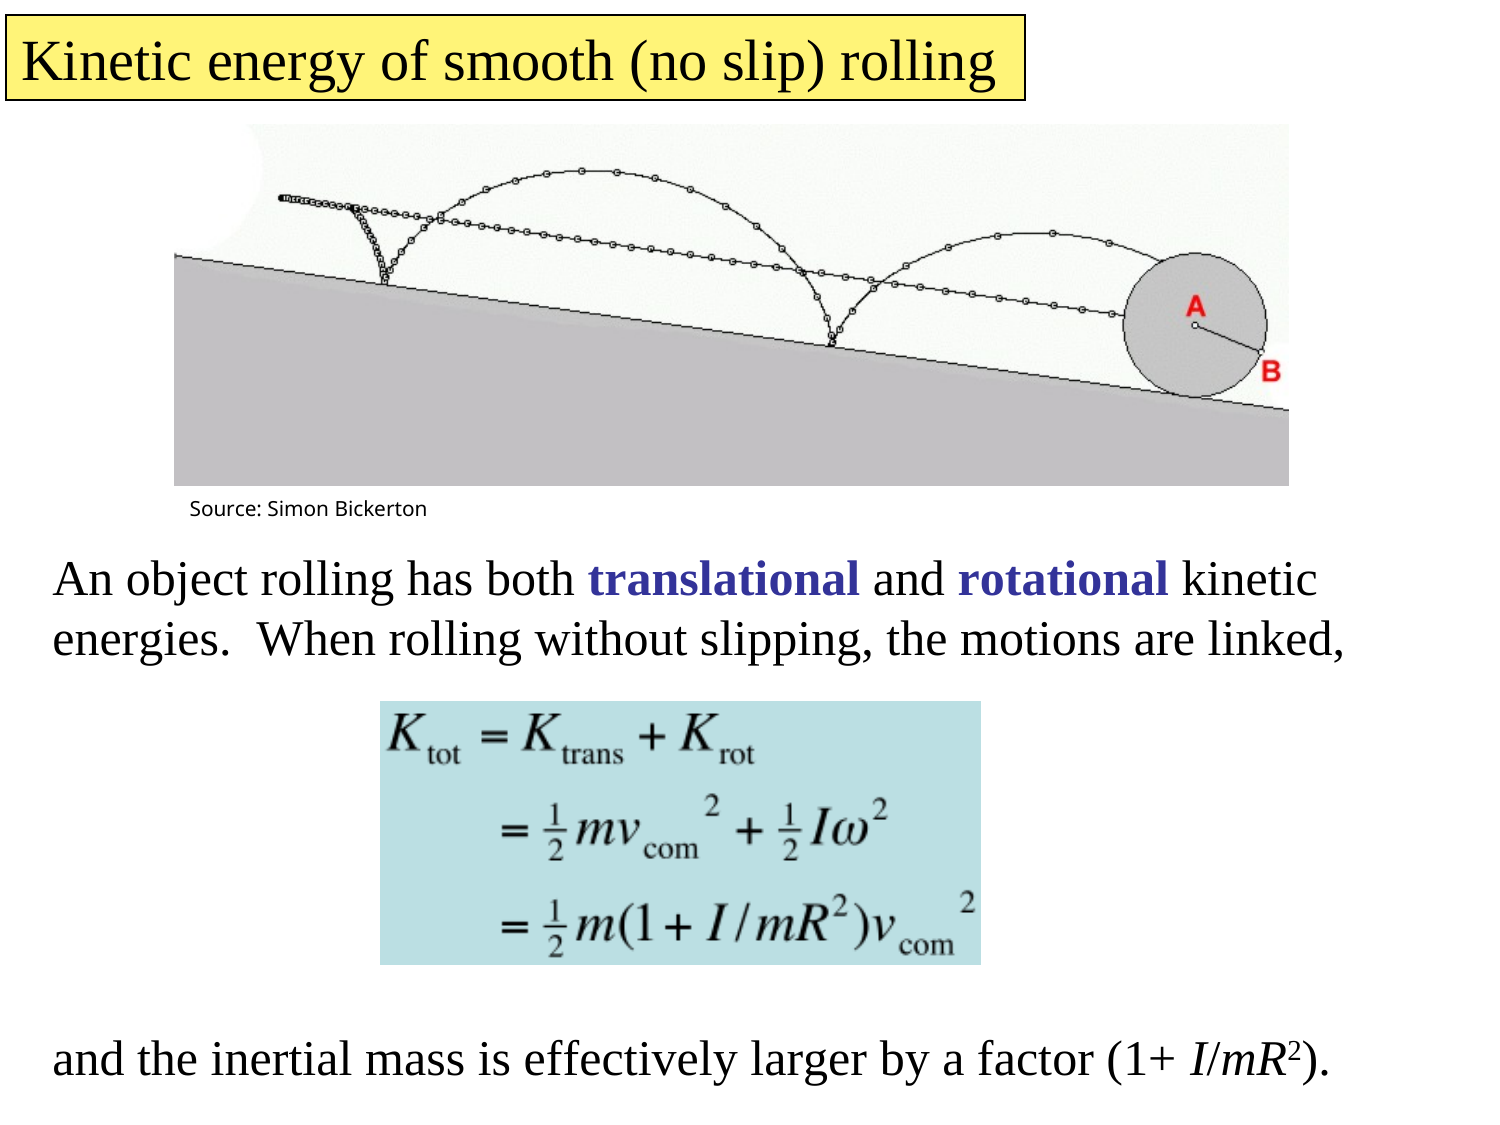

Kinetic energy of smooth (no slip) rolling
Source: Simon Bickerton
An object rolling has both translational and rotational kinetic energies. When rolling without slipping, the motions are linked,
and the inertial mass is effectively larger by a factor (1+ I/mR2).